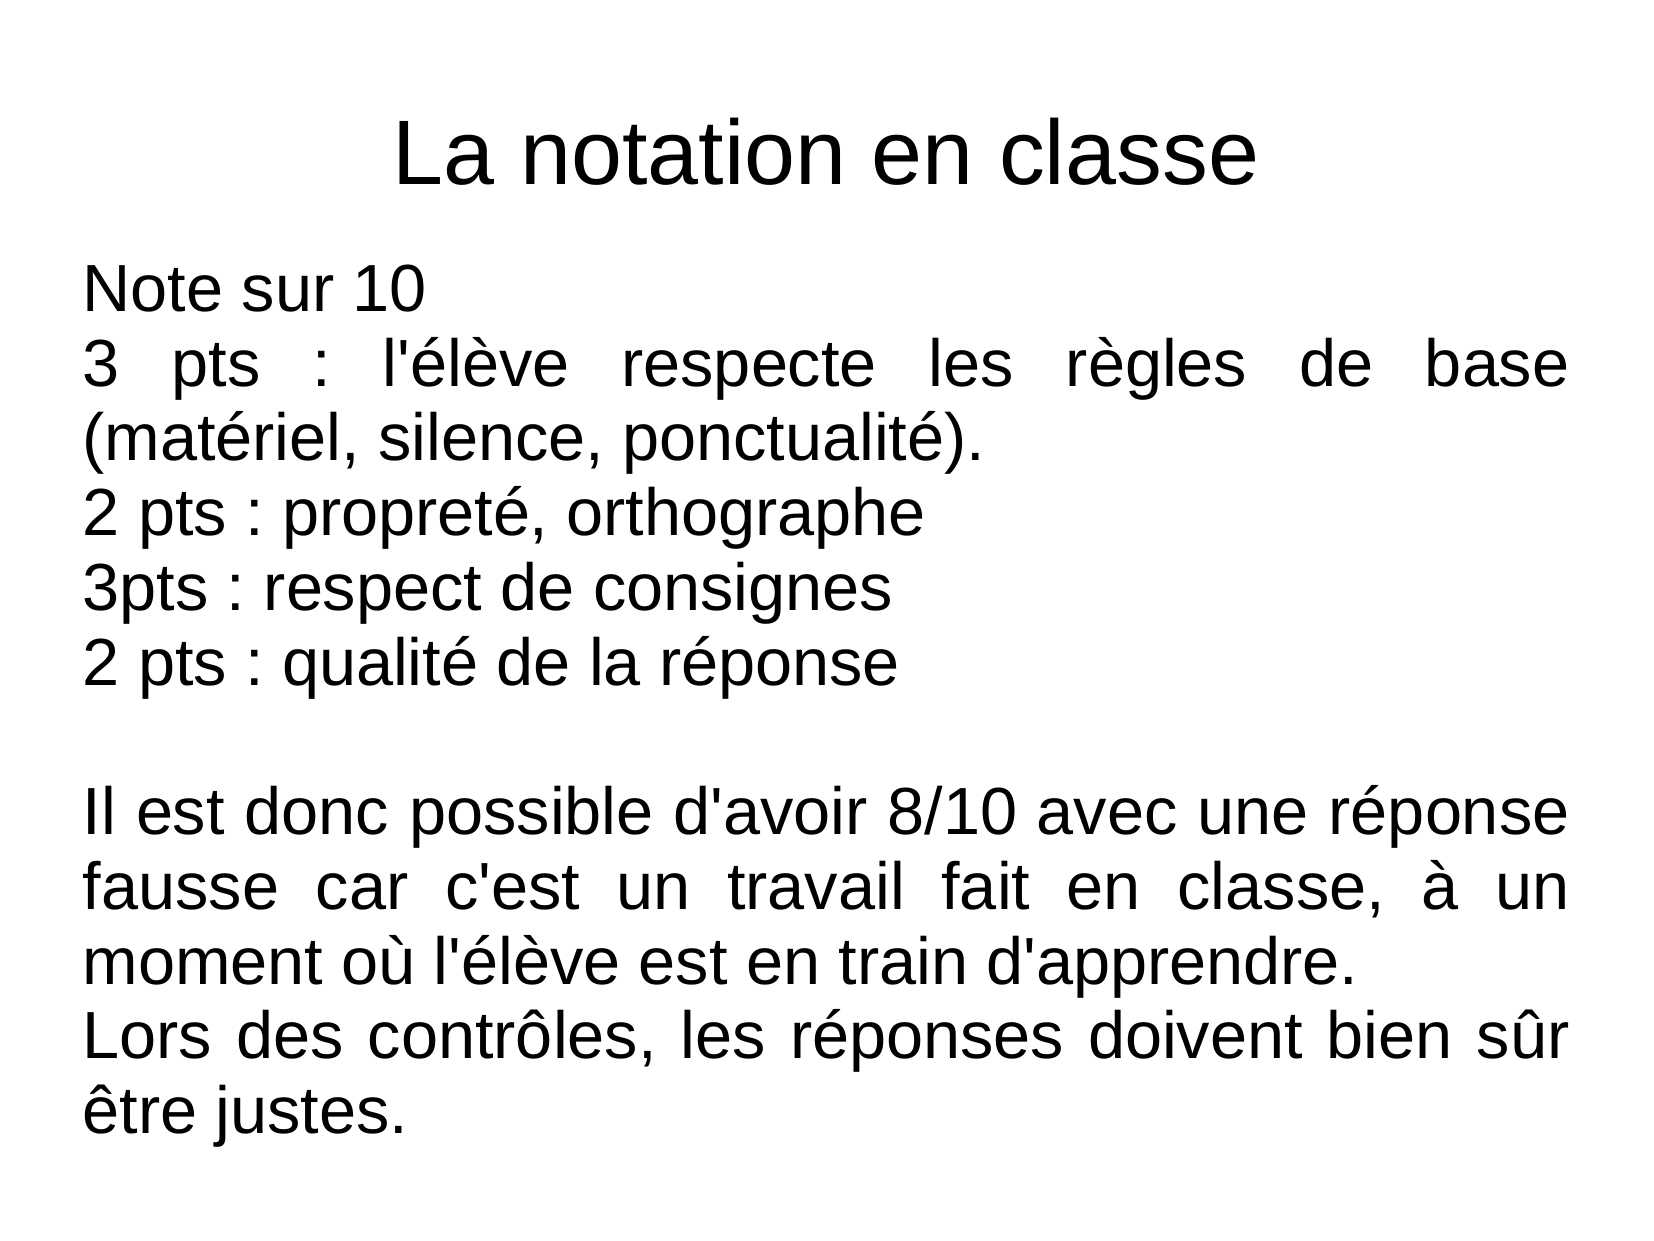

# La notation en classe
Note sur 10
3 pts : l'élève respecte les règles de base (matériel, silence, ponctualité).
2 pts : propreté, orthographe
3pts : respect de consignes
2 pts : qualité de la réponse
Il est donc possible d'avoir 8/10 avec une réponse fausse car c'est un travail fait en classe, à un moment où l'élève est en train d'apprendre.
Lors des contrôles, les réponses doivent bien sûr être justes.